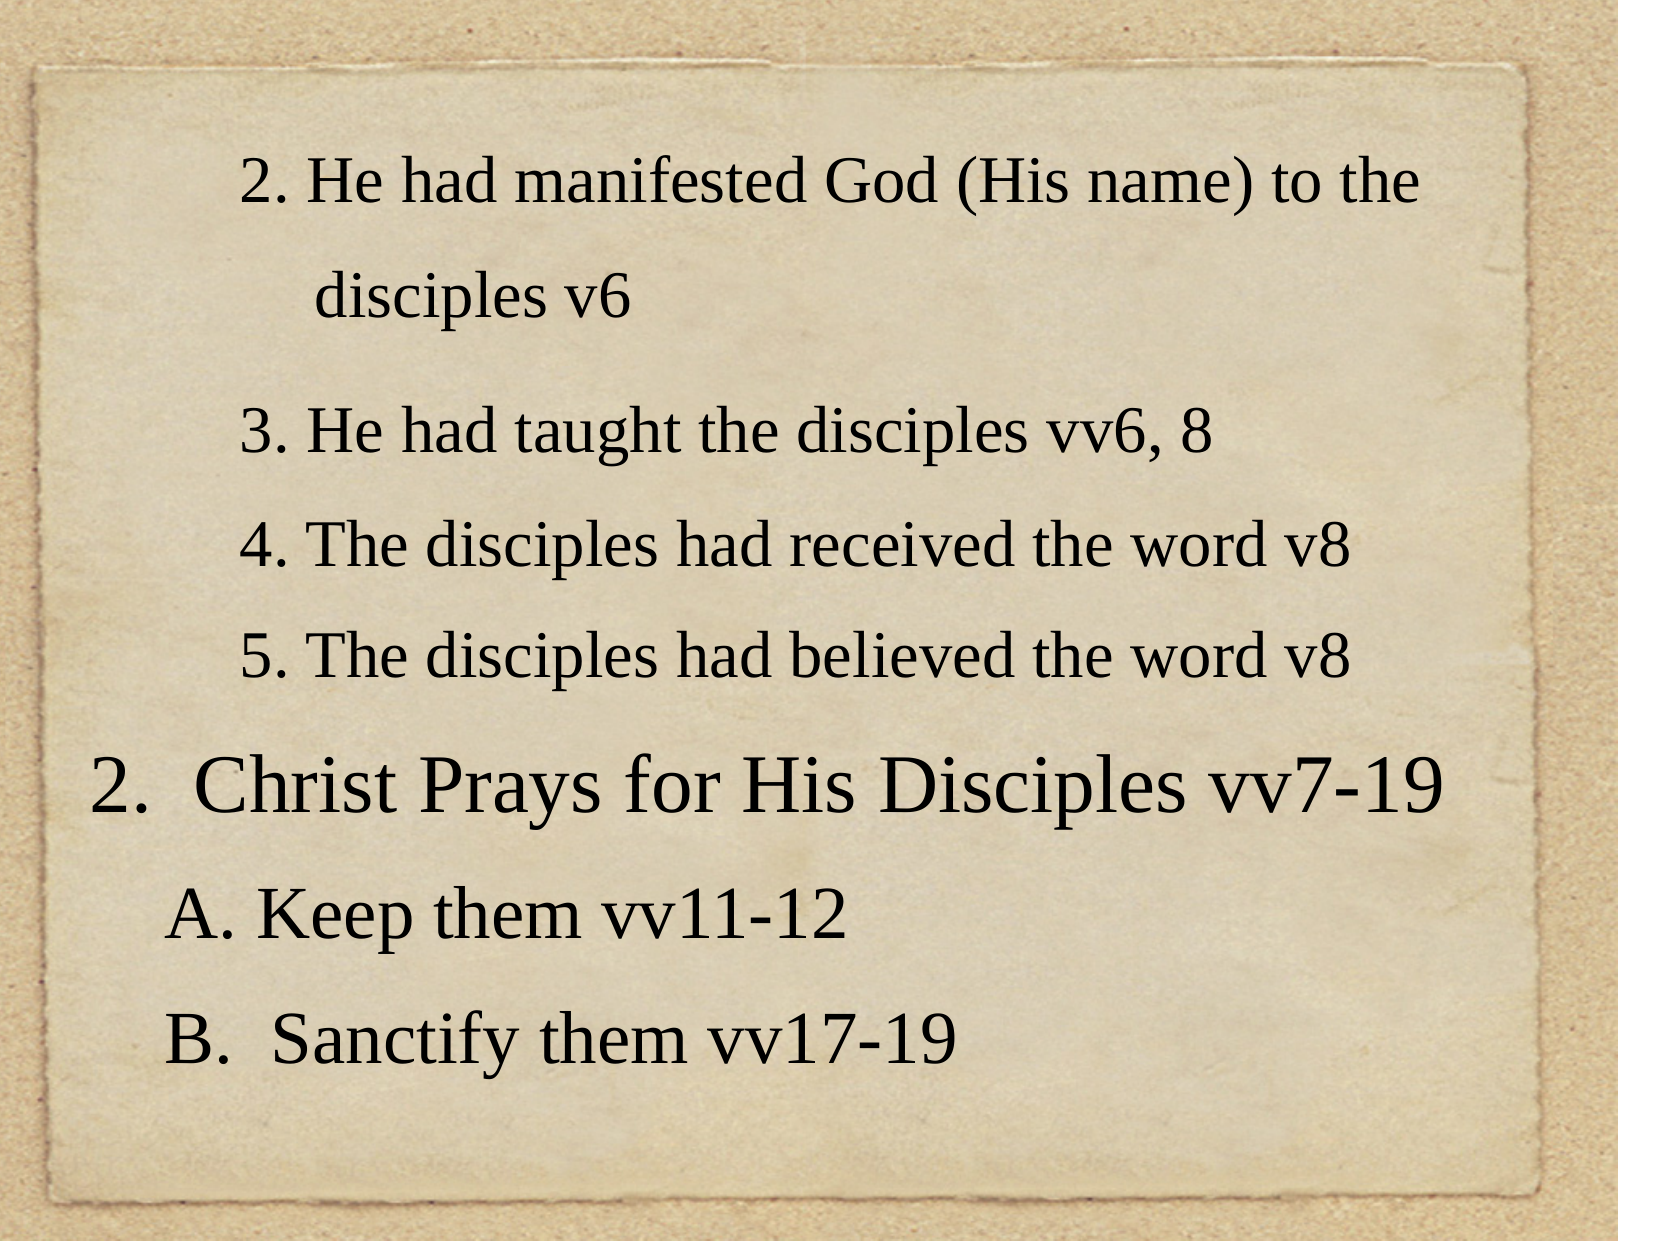

2. He had manifested God (His name) to the 				disciples v6
		3. He had taught the disciples vv6, 8
		4. The disciples had received the word v8
		5. The disciples had believed the word v8
2. Christ Prays for His Disciples vv7-19
	A. Keep them vv11-12
	B. Sanctify them vv17-19